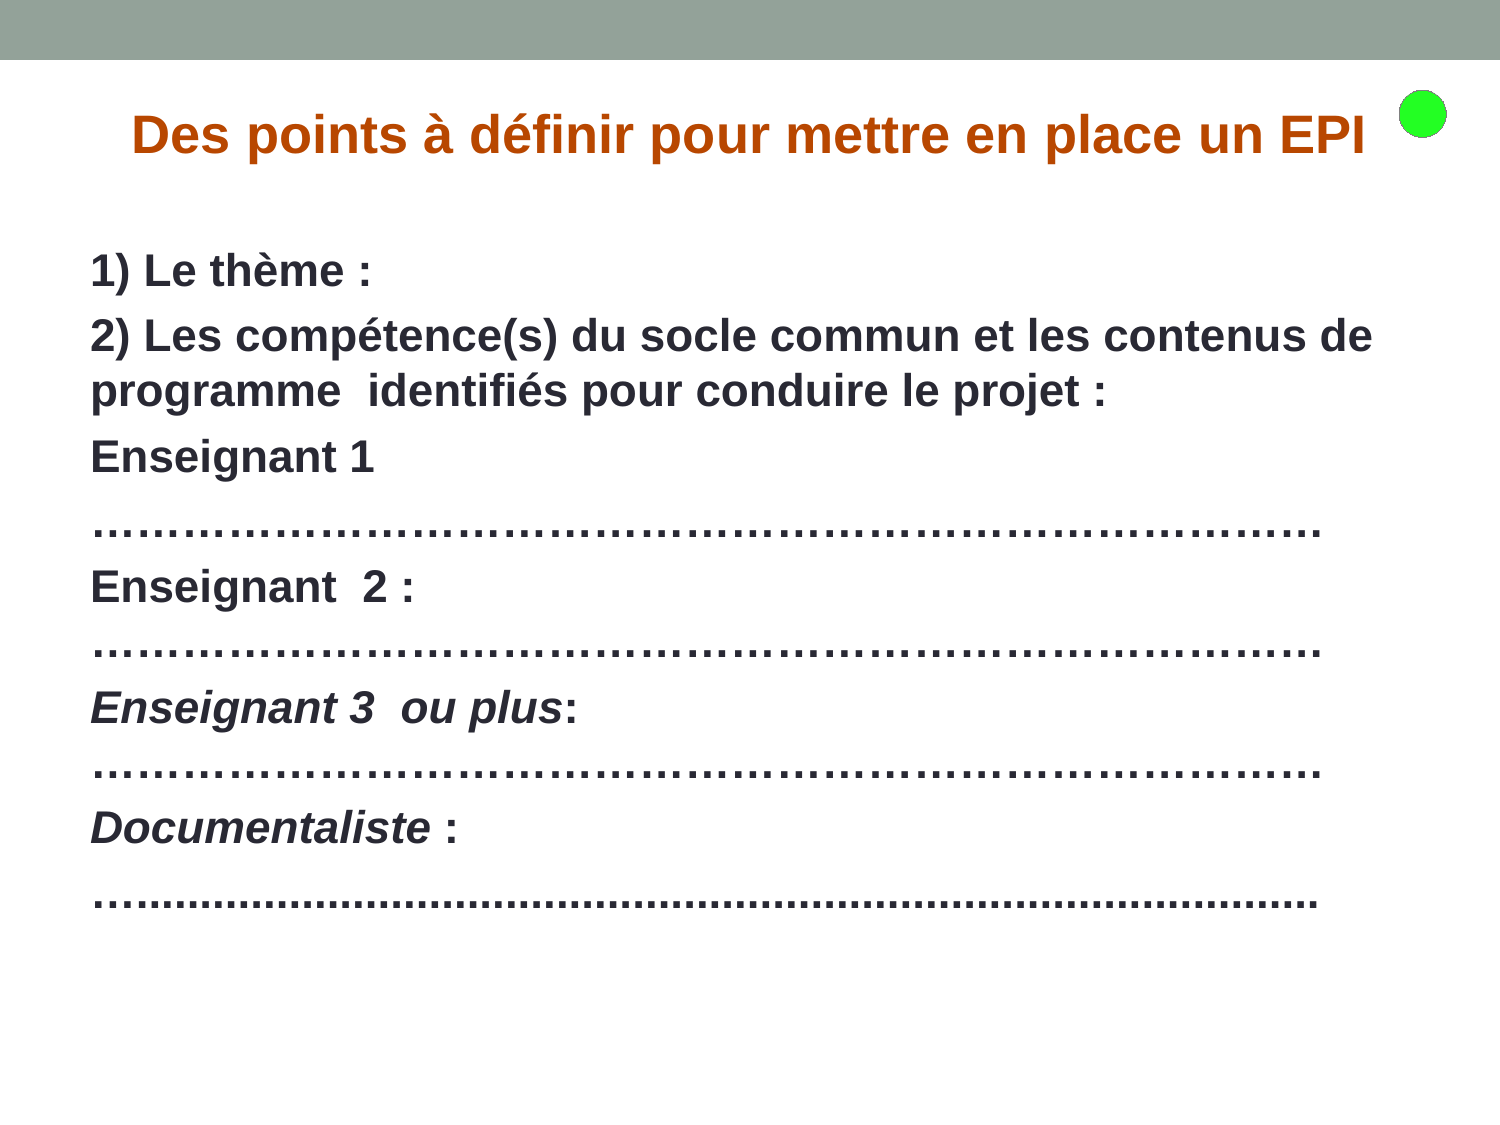

#
Des points à définir pour mettre en place un EPI
1) Le thème :
2) Les compétence(s) du socle commun et les contenus de programme identifiés pour conduire le projet :
Enseignant 1
………………………………………………………………………
Enseignant 2 : ………………………………………………………………………
Enseignant 3 ou plus: ………………………………………………………………………
Documentaliste :
….............................................................................................